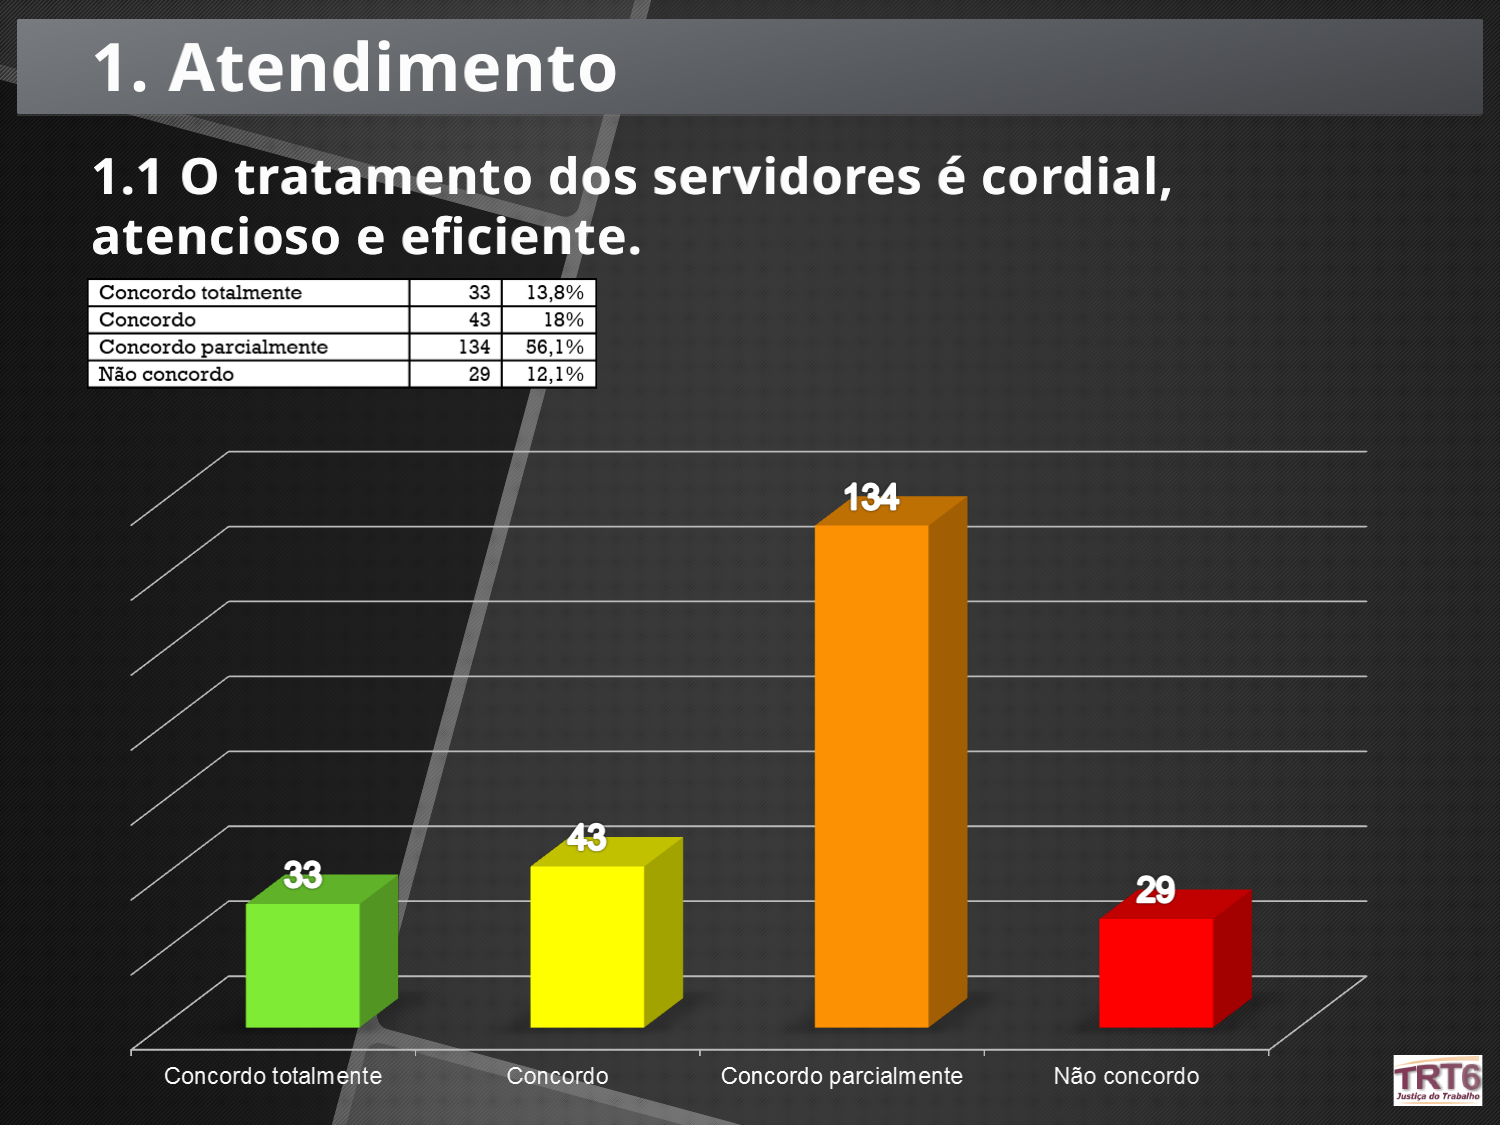

1. Atendimento
1.1 O tratamento dos servidores é cordial, atencioso e eficiente.